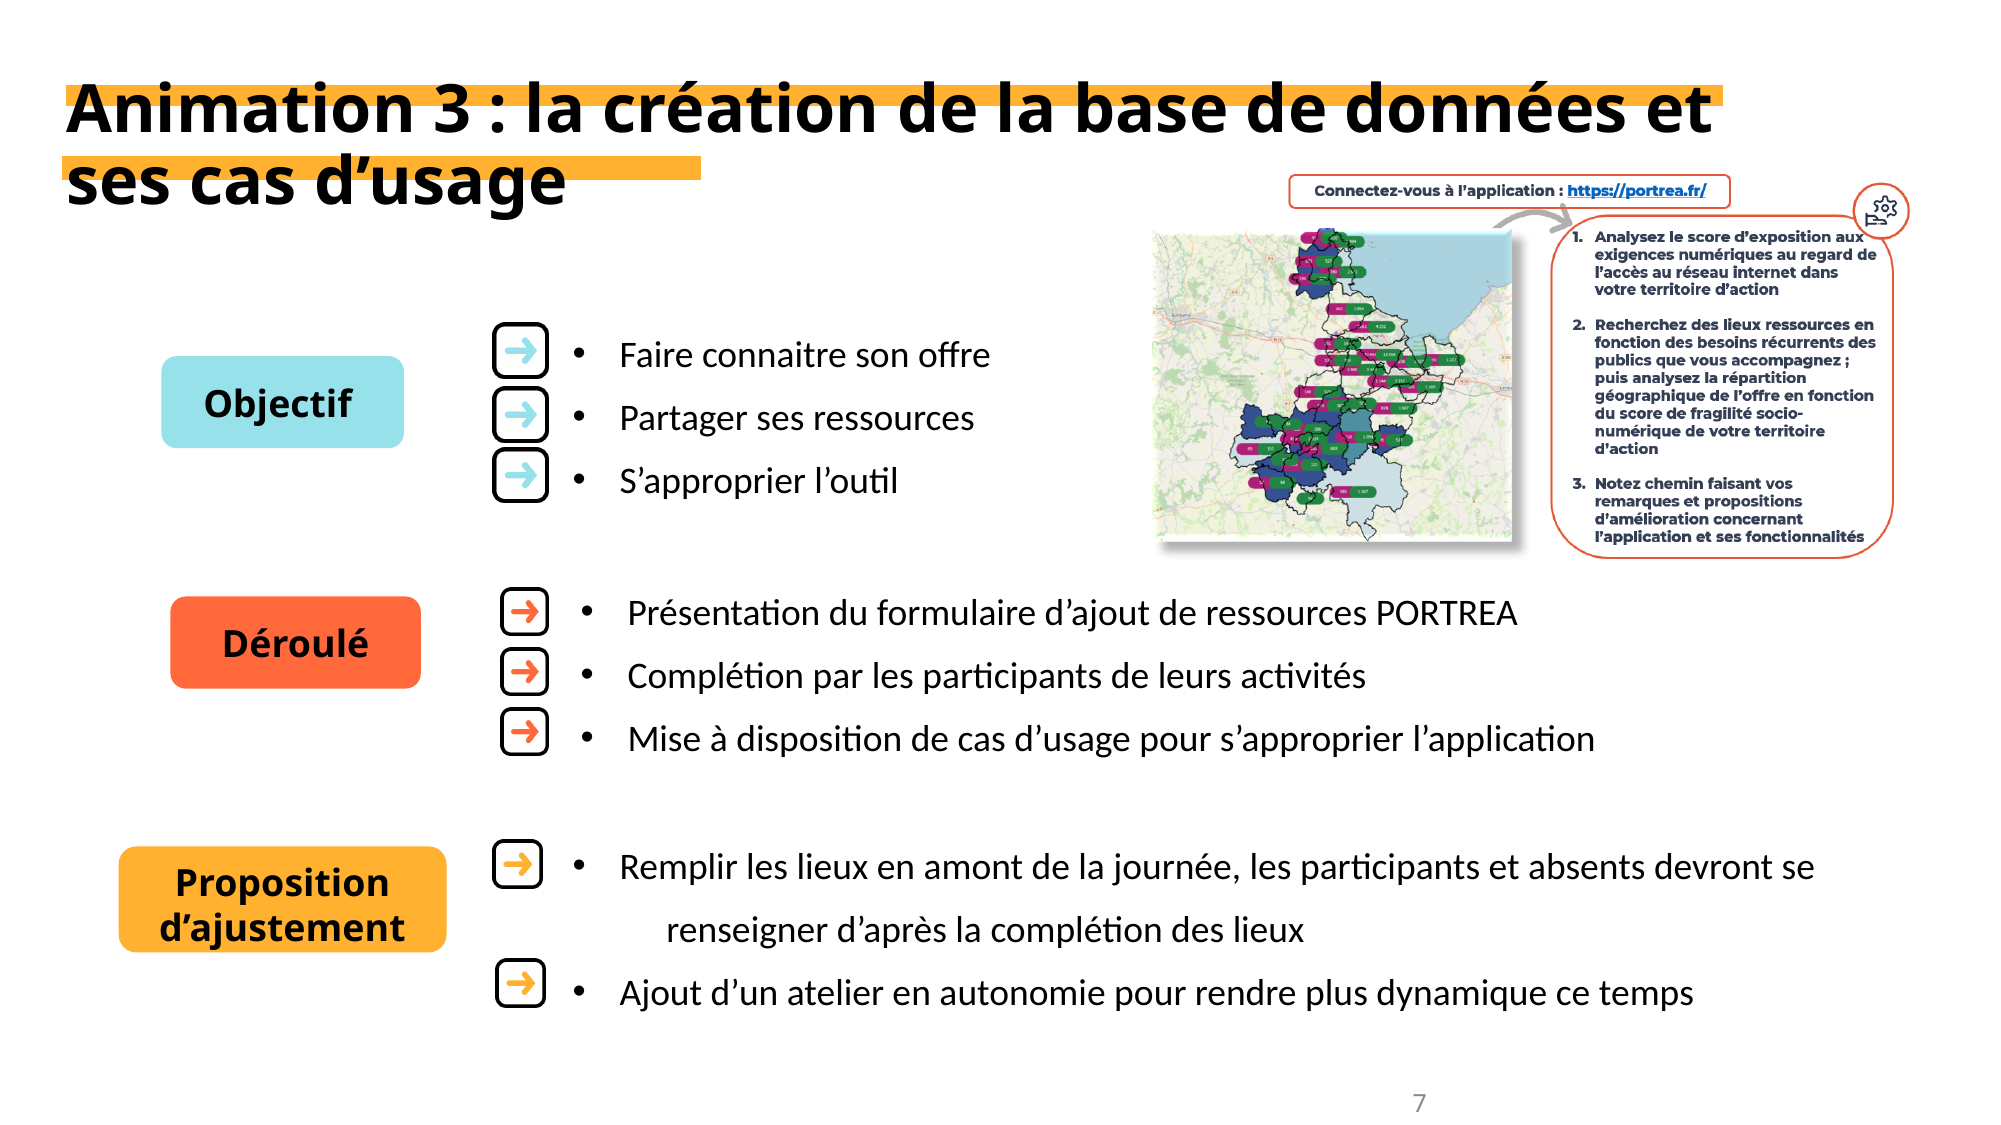

Animation 3 : la création de la base de données et ses cas d’usage
Faire connaitre son offre
Partager ses ressources
S’approprier l’outil
Objectif
Présentation du formulaire d’ajout de ressources PORTREA
Complétion par les participants de leurs activités
Mise à disposition de cas d’usage pour s’approprier l’application
Déroulé
Remplir les lieux en amont de la journée, les participants et absents devront se renseigner d’après la complétion des lieux
Ajout d’un atelier en autonomie pour rendre plus dynamique ce temps
Proposition d’ajustement